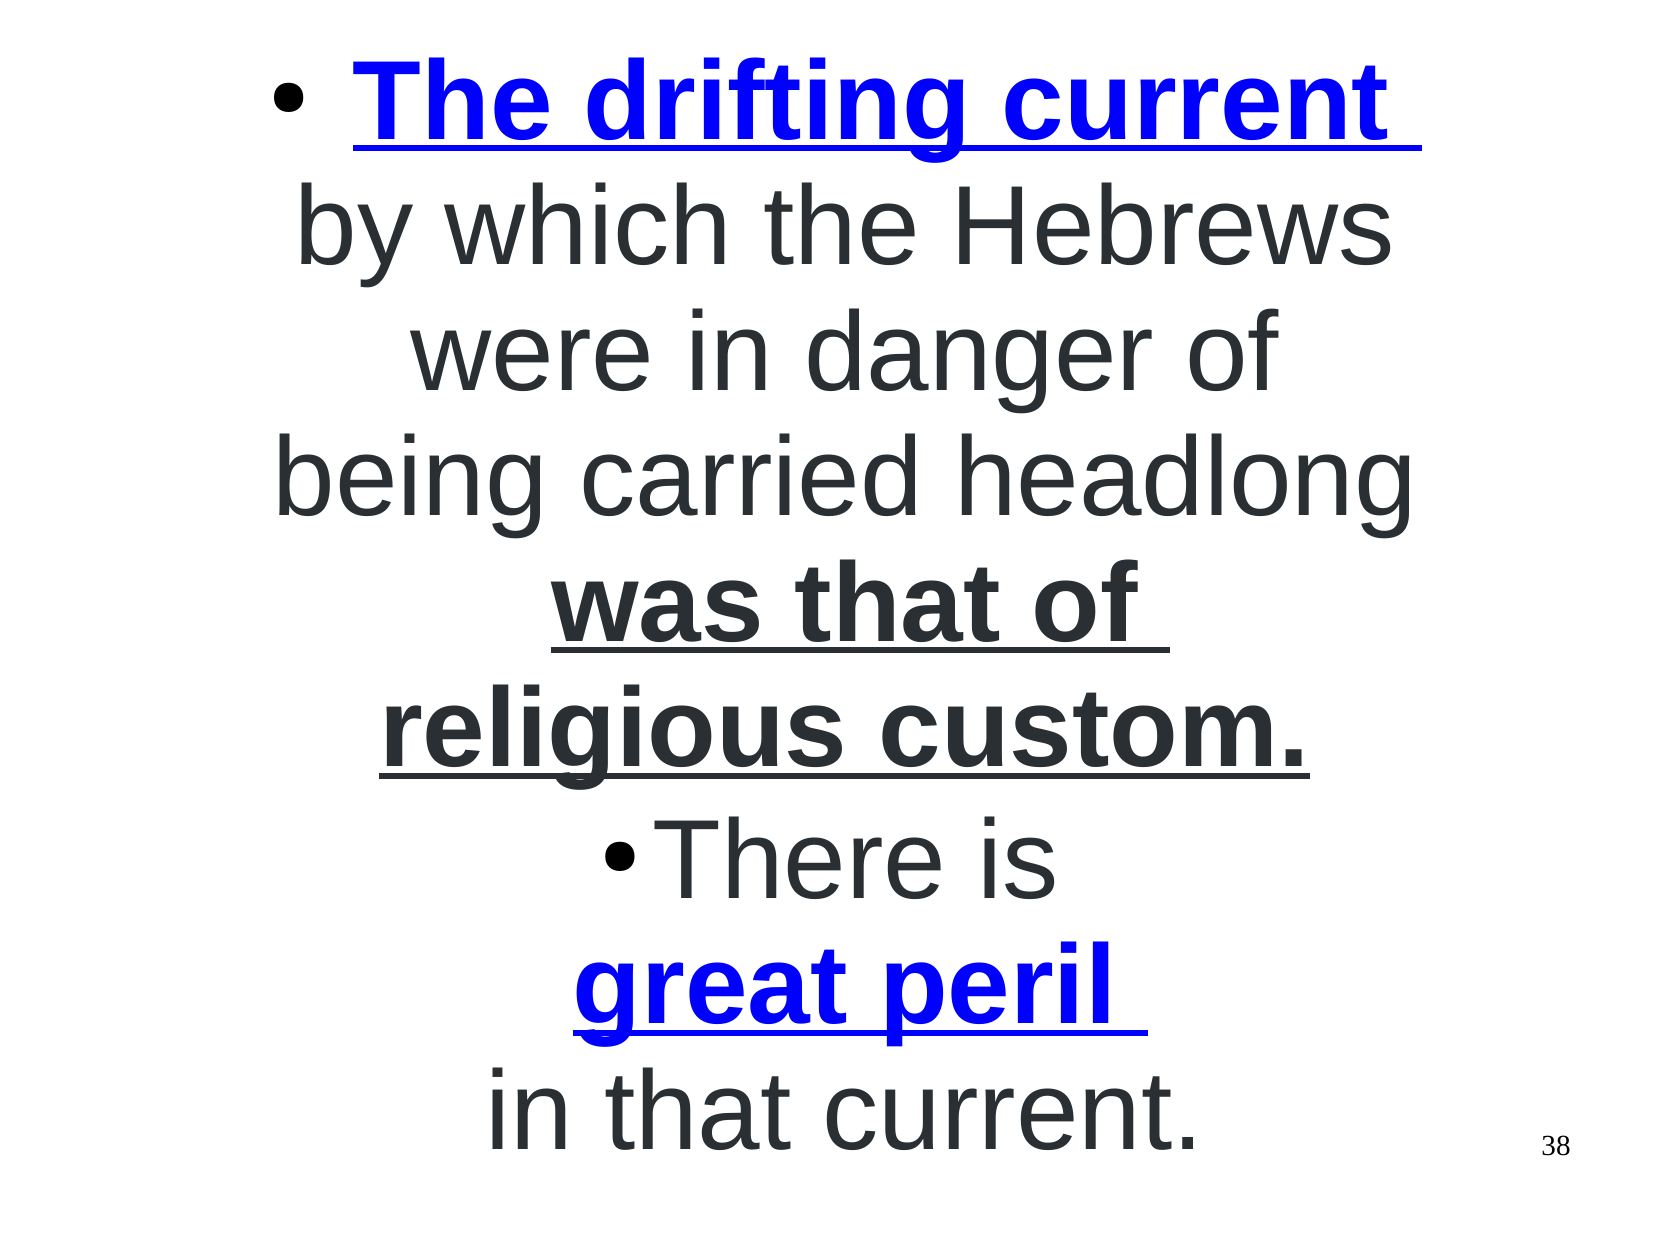

# The drifting current by which the Hebrews were in danger of being carried headlong was that of religious custom.
There is
great peril
in that current.
38